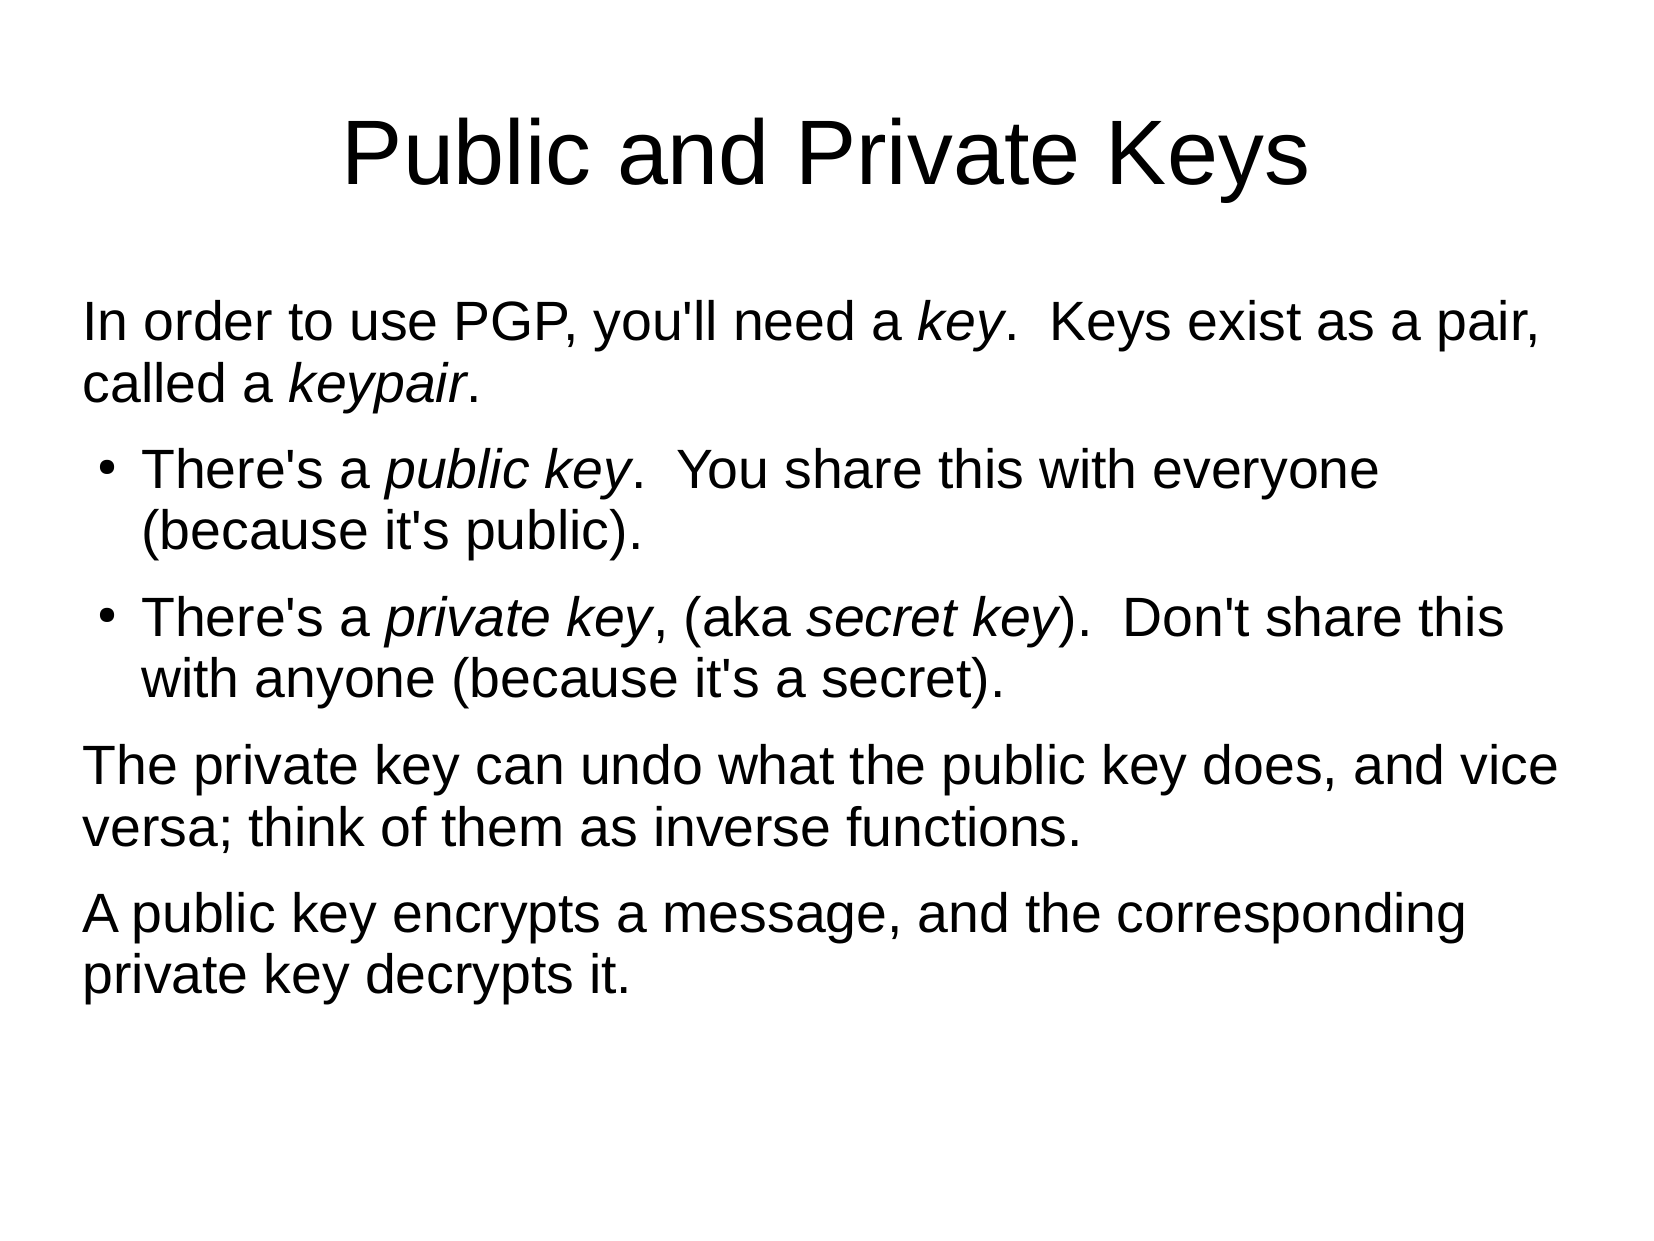

# Public and Private Keys
In order to use PGP, you'll need a key. Keys exist as a pair, called a keypair.
There's a public key. You share this with everyone (because it's public).
There's a private key, (aka secret key). Don't share this with anyone (because it's a secret).
The private key can undo what the public key does, and vice versa; think of them as inverse functions.
A public key encrypts a message, and the corresponding private key decrypts it.